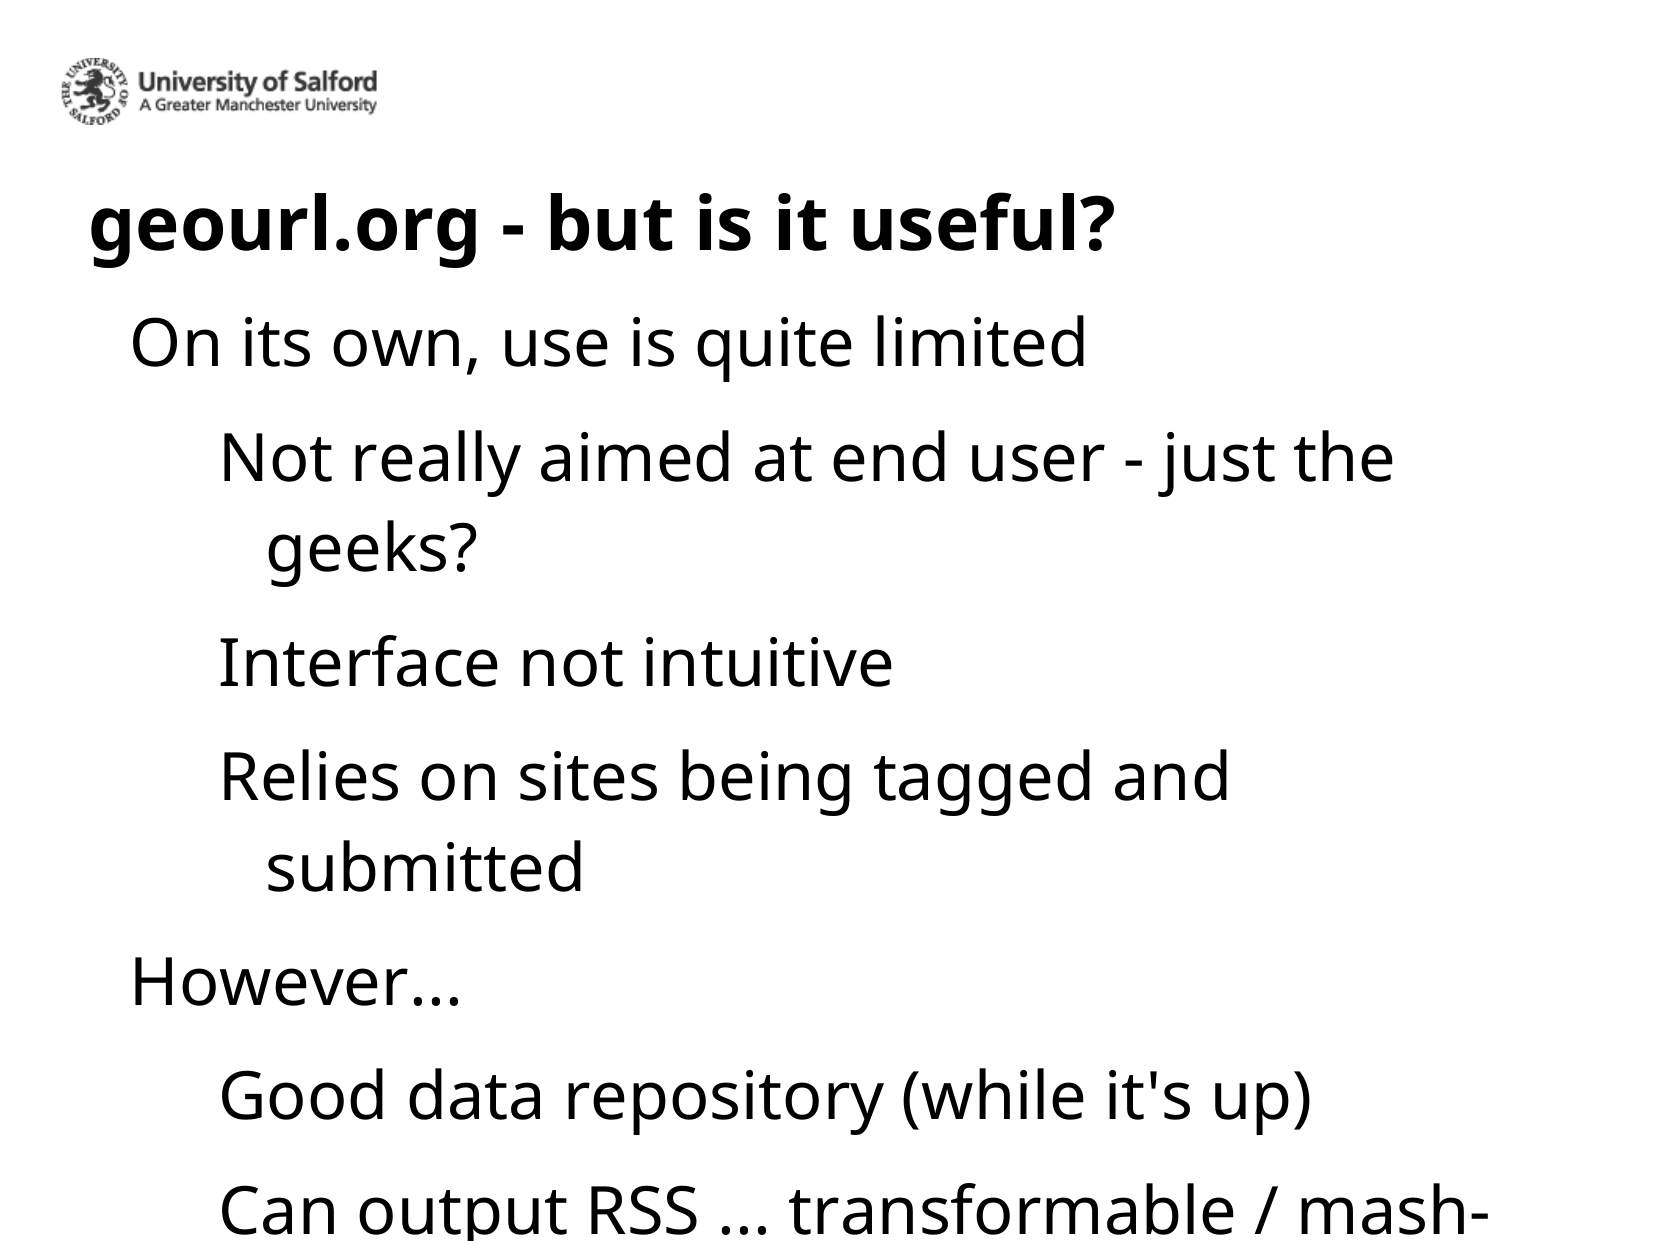

# geourl.org - but is it useful?
On its own, use is quite limited
Not really aimed at end user - just the geeks?
Interface not intuitive
Relies on sites being tagged and submitted
However...
Good data repository (while it's up)
Can output RSS ... transformable / mash-up-able
Some sites added the META, which can be exposed to user